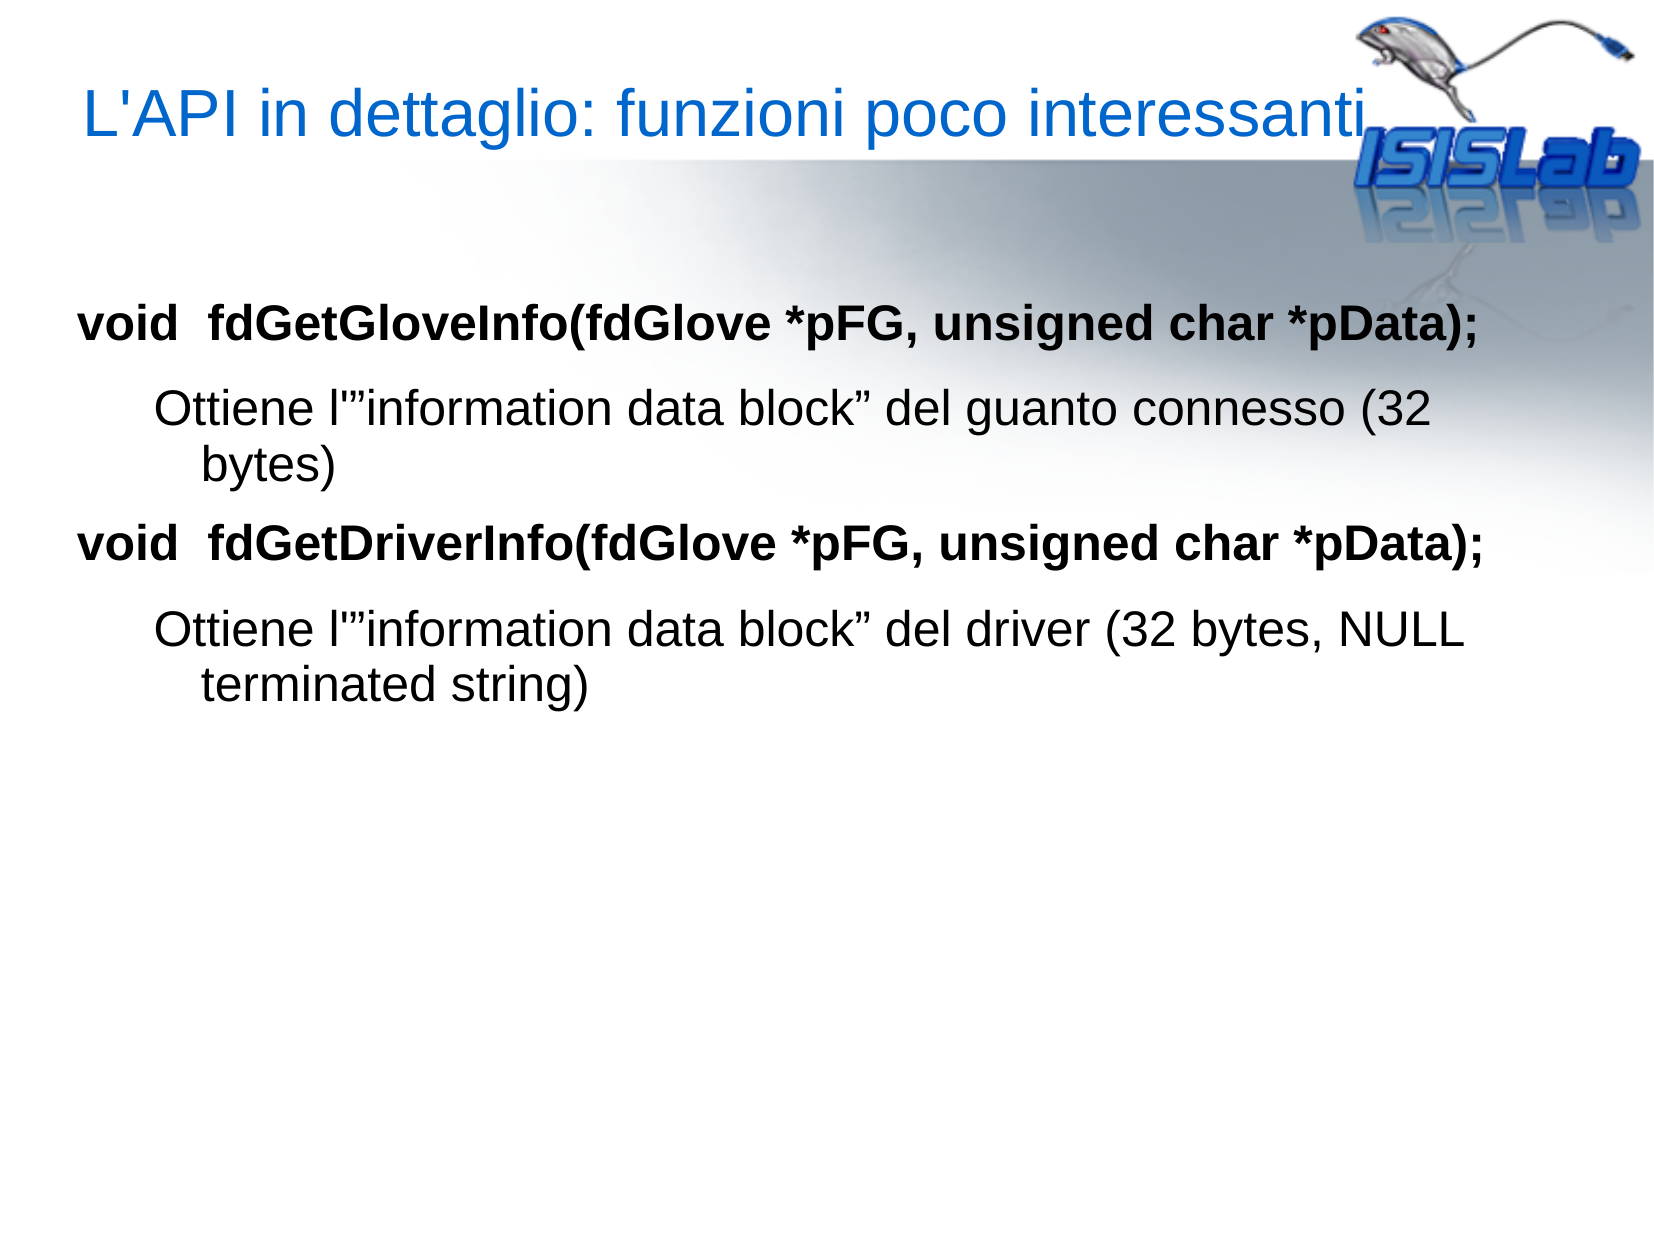

# L'API in dettaglio: funzioni poco interessanti
void fdGetGloveInfo(fdGlove *pFG, unsigned char *pData);
Ottiene l'”information data block” del guanto connesso (32 bytes)
void fdGetDriverInfo(fdGlove *pFG, unsigned char *pData);
Ottiene l'”information data block” del driver (32 bytes, NULL terminated string)